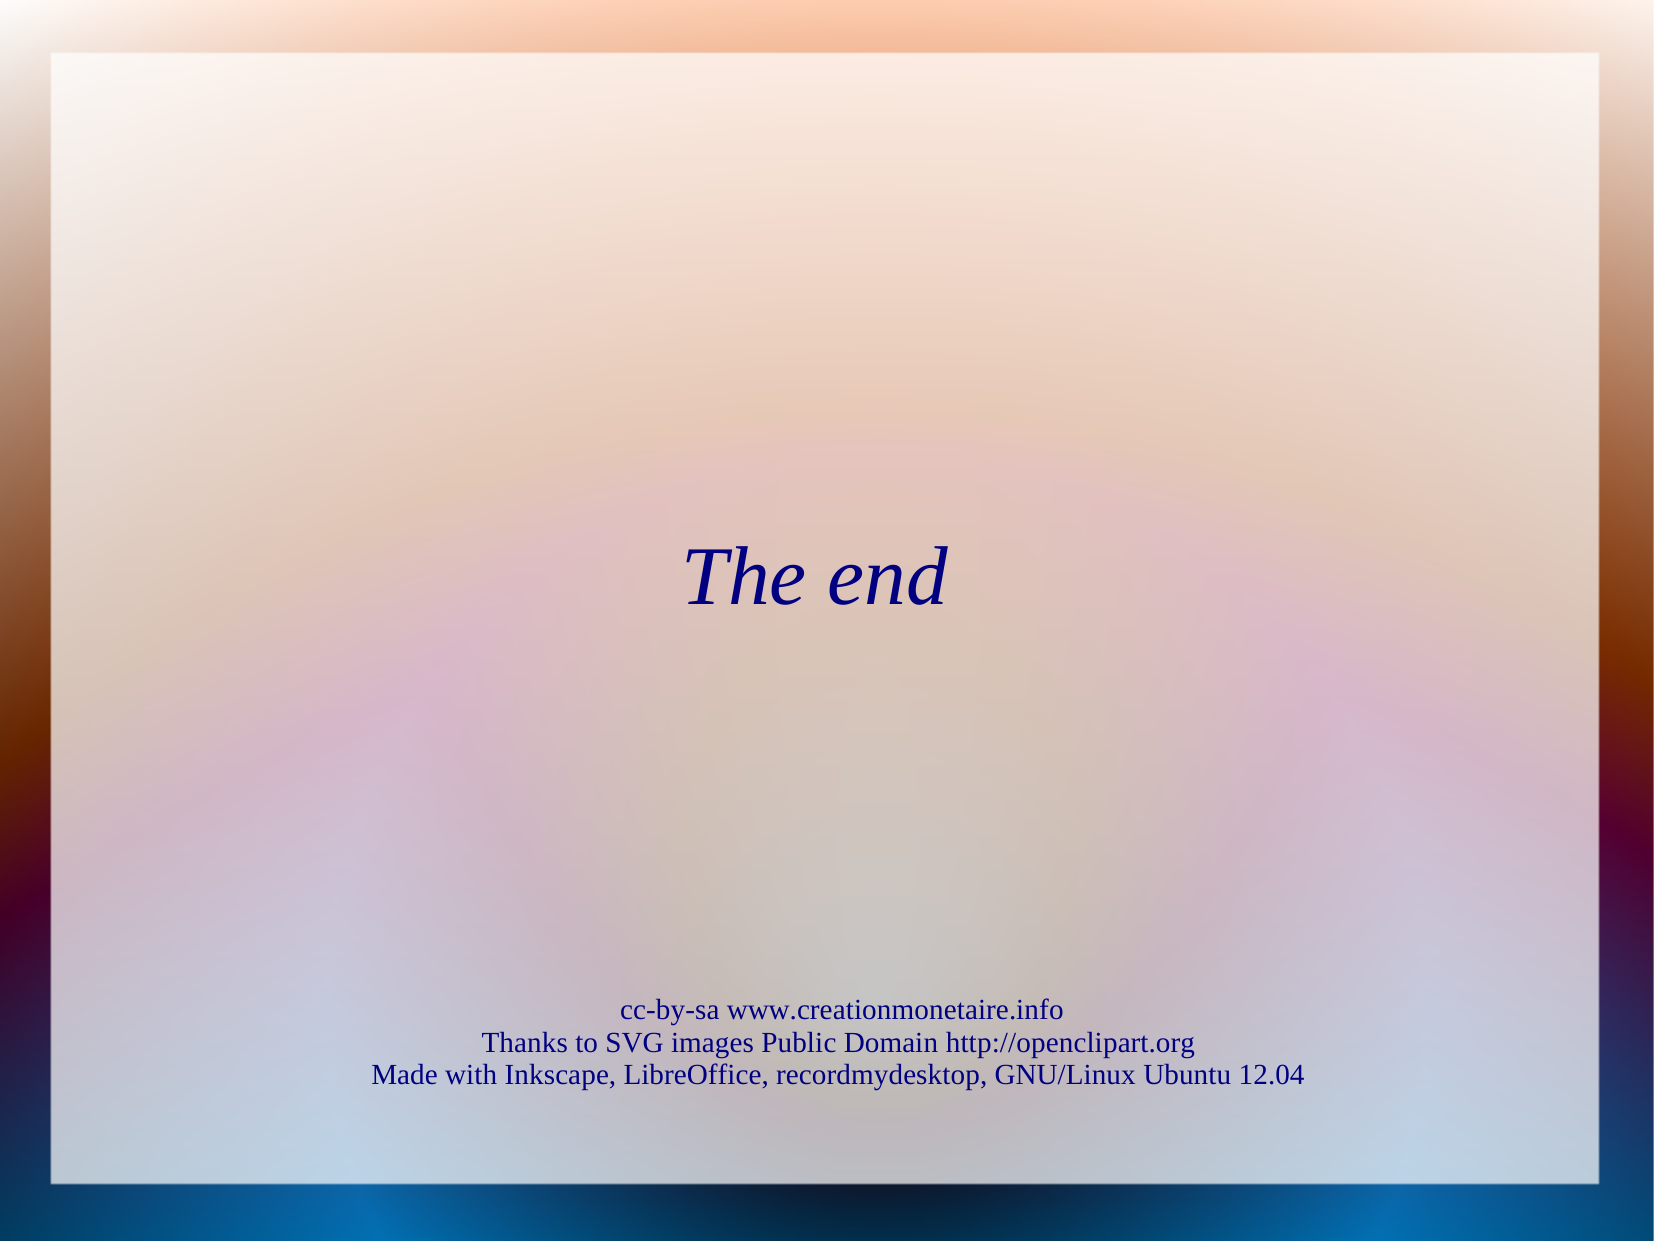

# The end
 cc-by-sa www.creationmonetaire.info
Thanks to SVG images Public Domain http://openclipart.org
Made with Inkscape, LibreOffice, recordmydesktop, GNU/Linux Ubuntu 12.04